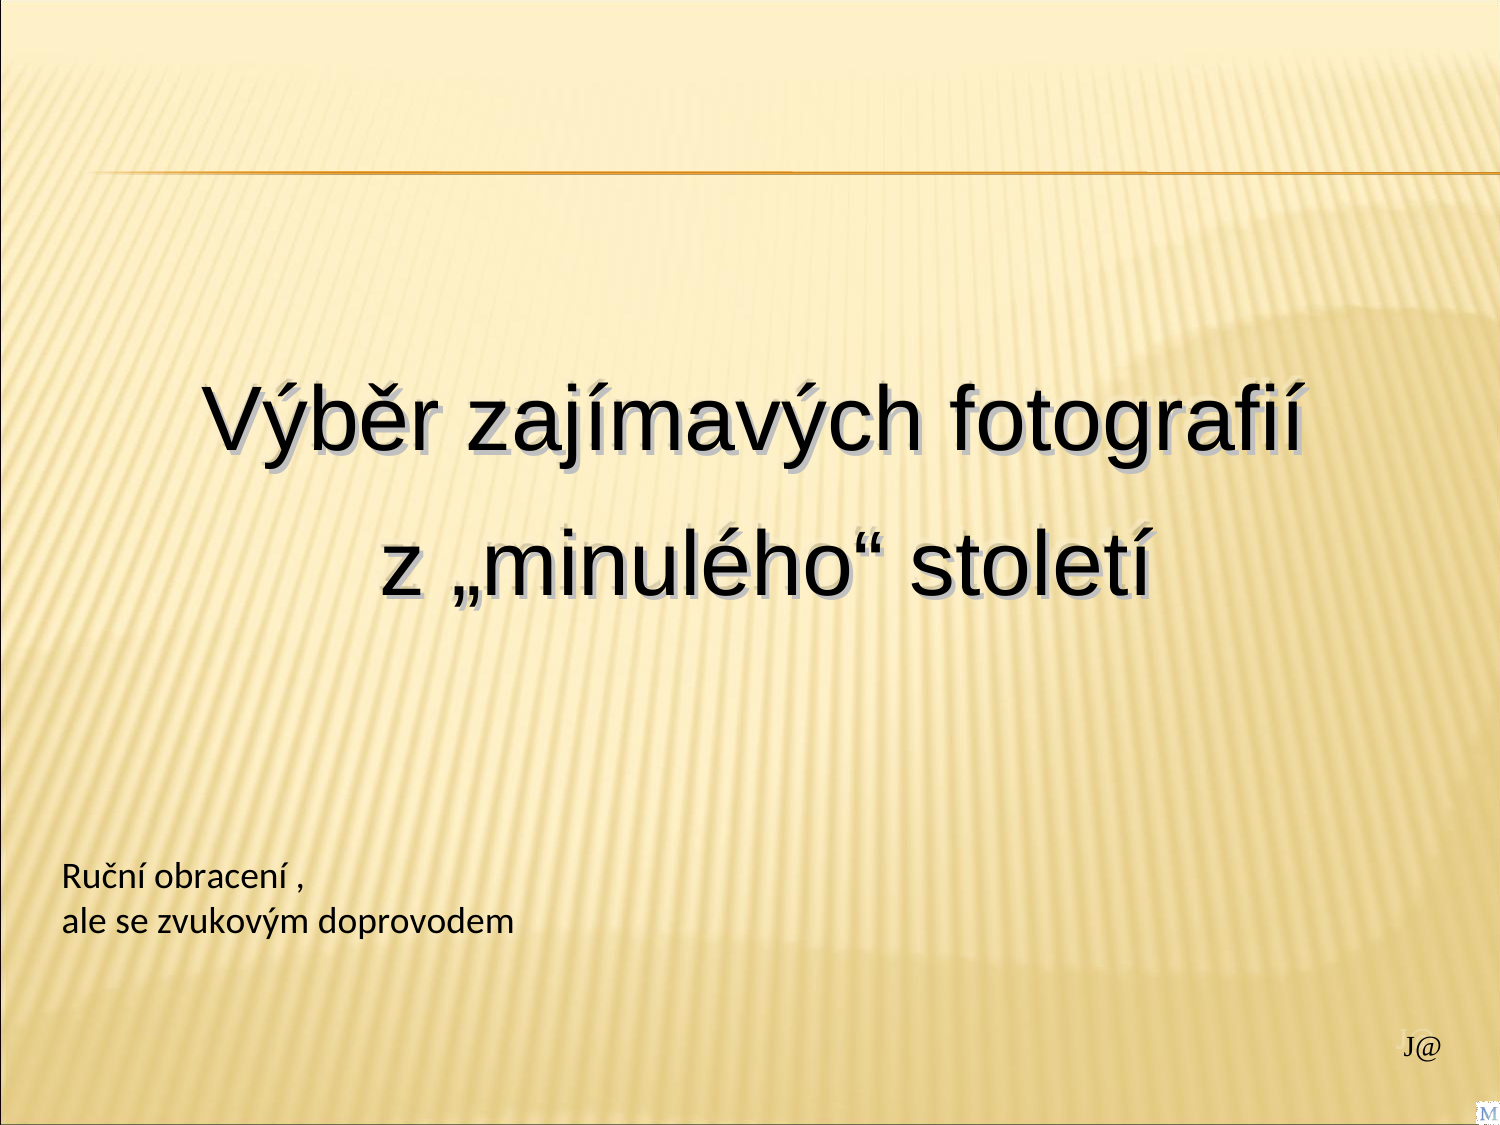

Výběr zajímavých fotografií
z „minulého“ století
Ruční obracení ,
ale se zvukovým doprovodem
J@